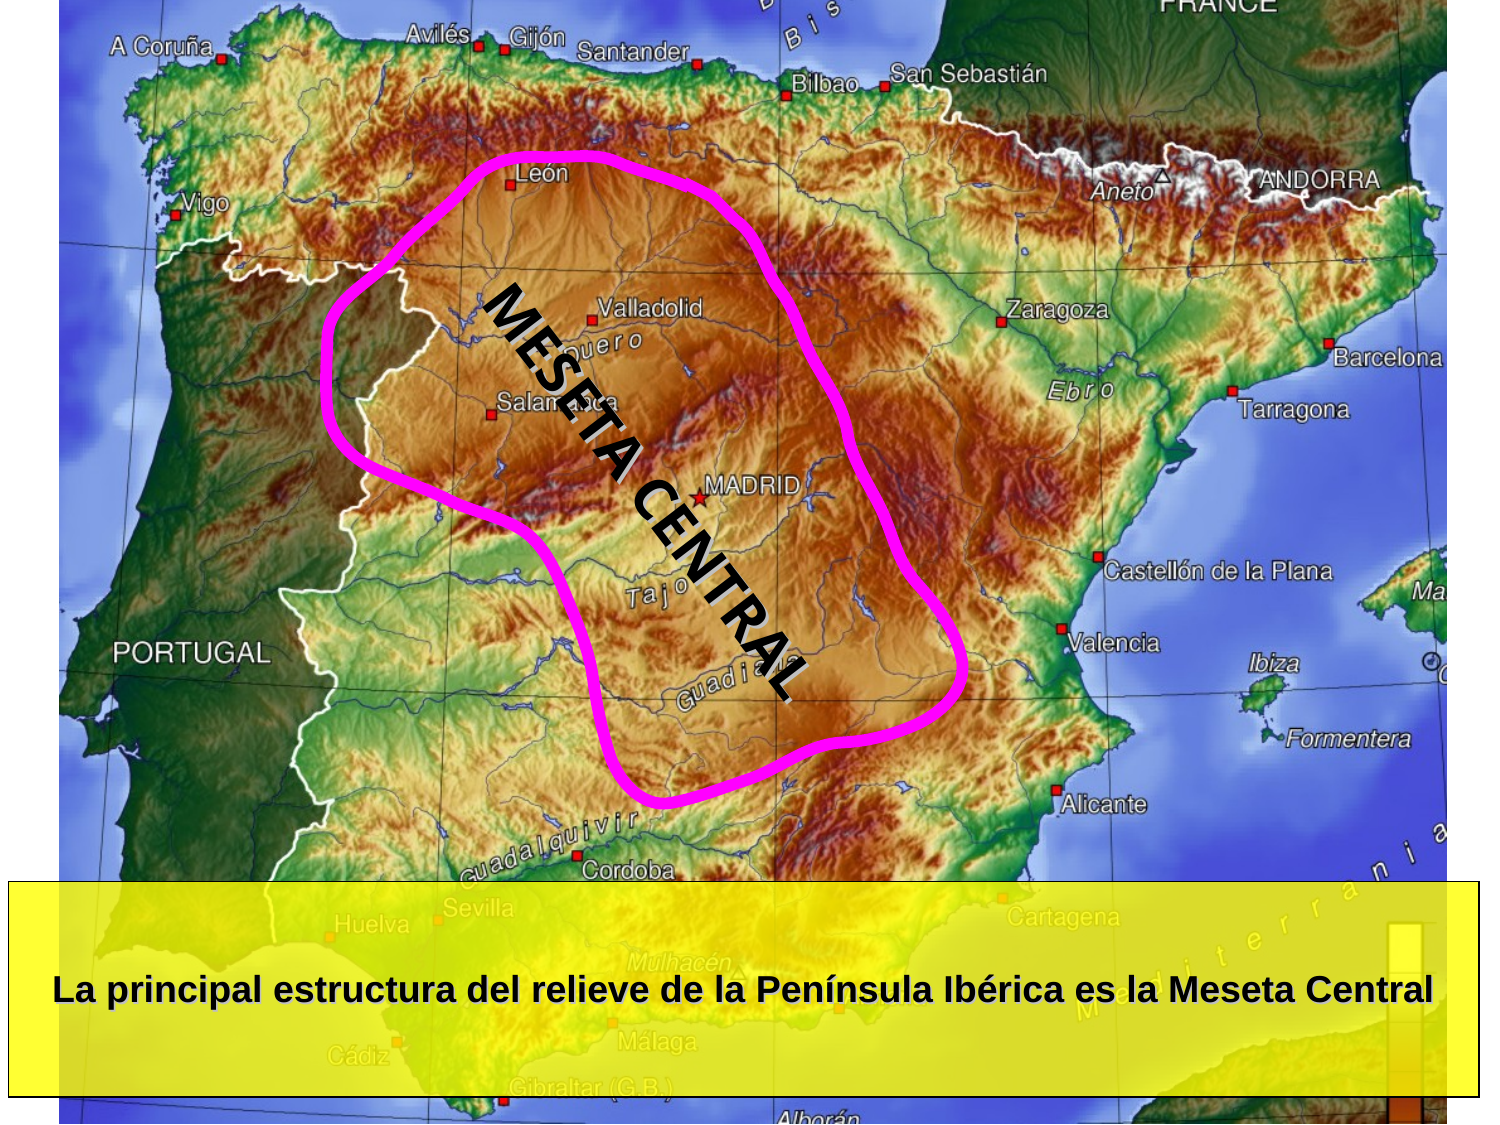

MESETA CENTRAL
La principal estructura del relieve de la Península Ibérica es la Meseta Central